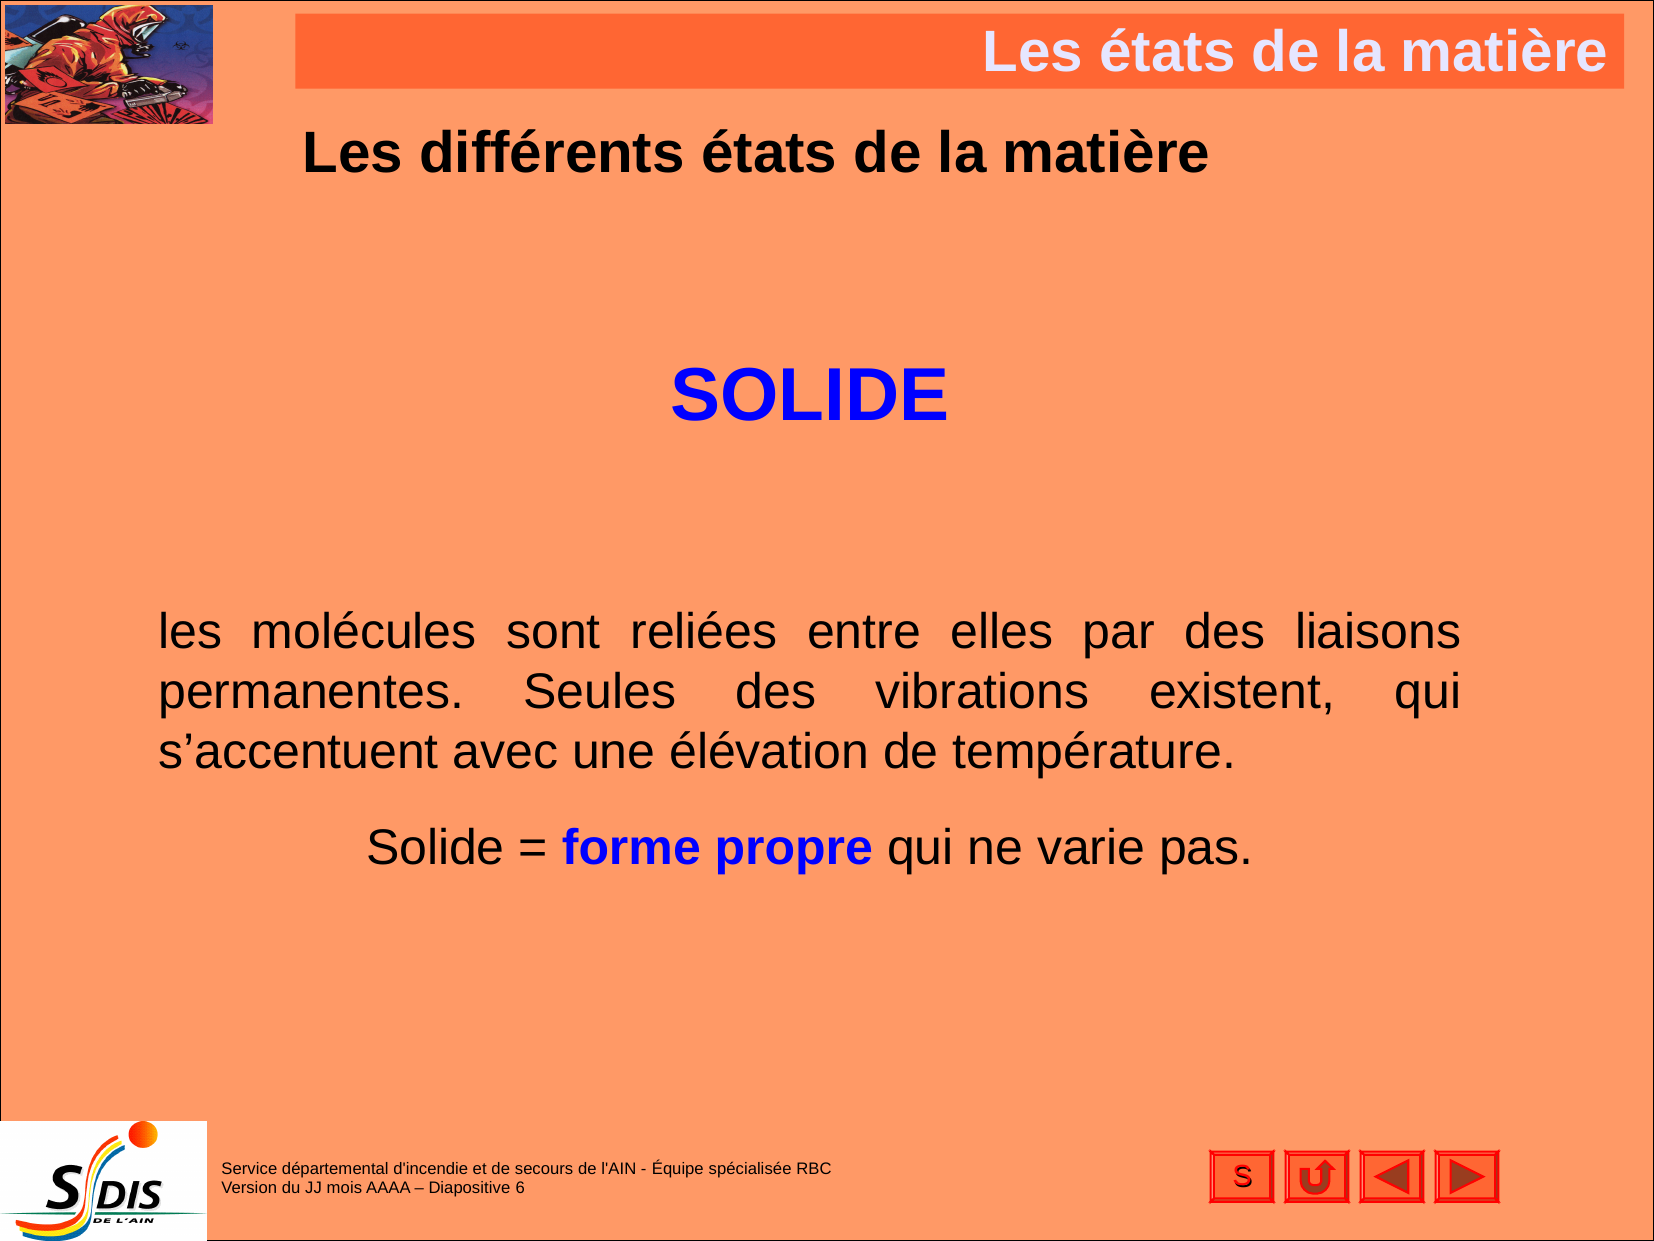

Les états de la matière
Les différents états de la matière
SOLIDE
les molécules sont reliées entre elles par des liaisons permanentes. Seules des vibrations existent, qui s’accentuent avec une élévation de température.
Solide = forme propre qui ne varie pas.